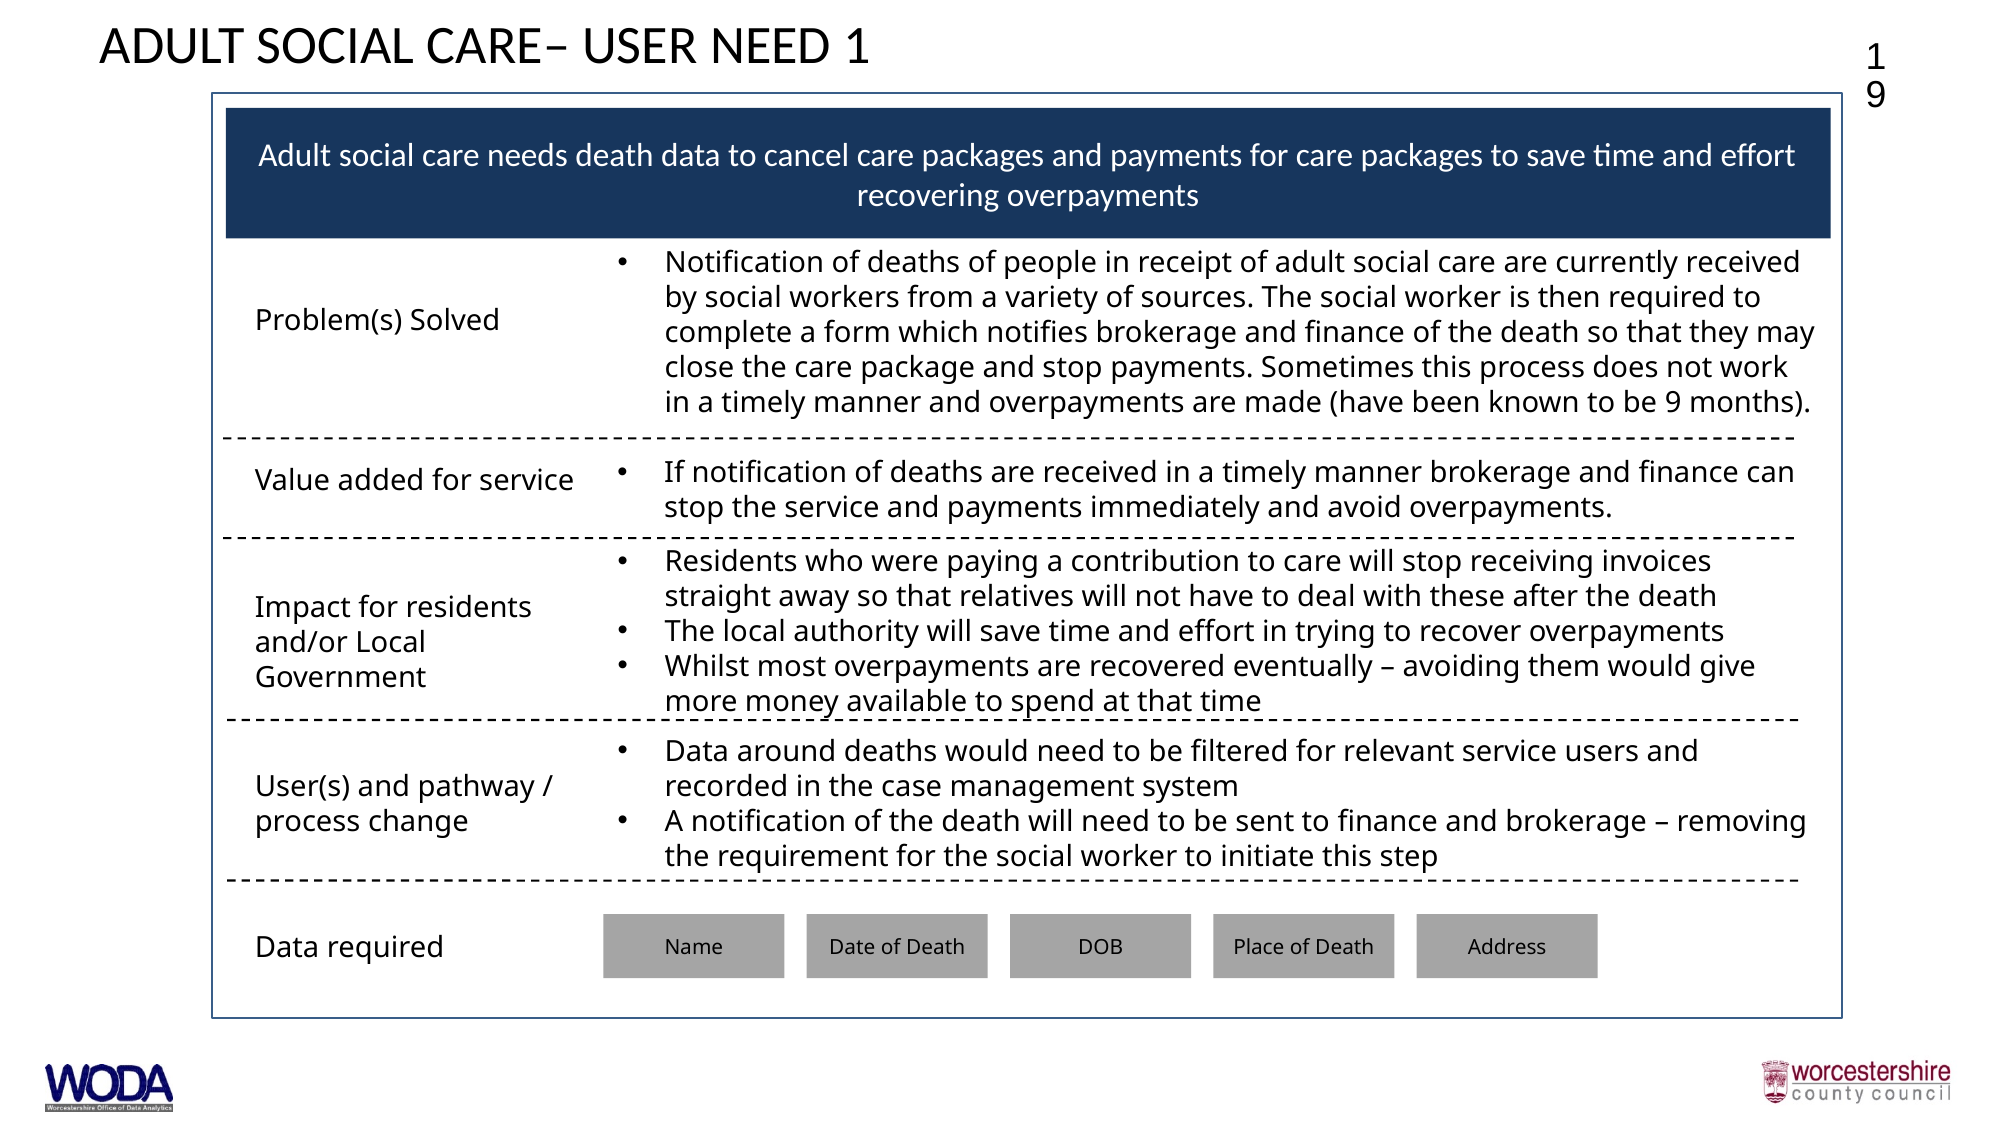

# ADULT SOCIAL CARE– USER NEED 1
Adult social care needs death data to cancel care packages and payments for care packages to save time and effort recovering overpayments
Problem(s) Solved
Notification of deaths of people in receipt of adult social care are currently received by social workers from a variety of sources. The social worker is then required to complete a form which notifies brokerage and finance of the death so that they may close the care package and stop payments. Sometimes this process does not work in a timely manner and overpayments are made (have been known to be 9 months).
Value added for service
If notification of deaths are received in a timely manner brokerage and finance can stop the service and payments immediately and avoid overpayments.
Residents who were paying a contribution to care will stop receiving invoices straight away so that relatives will not have to deal with these after the death
The local authority will save time and effort in trying to recover overpayments
Whilst most overpayments are recovered eventually – avoiding them would give more money available to spend at that time
Impact for residents and/or Local Government
User(s) and pathway / process change
Data around deaths would need to be filtered for relevant service users and recorded in the case management system
A notification of the death will need to be sent to finance and brokerage – removing the requirement for the social worker to initiate this step
Data required
Name
Date of Death
DOB
Place of Death
Address